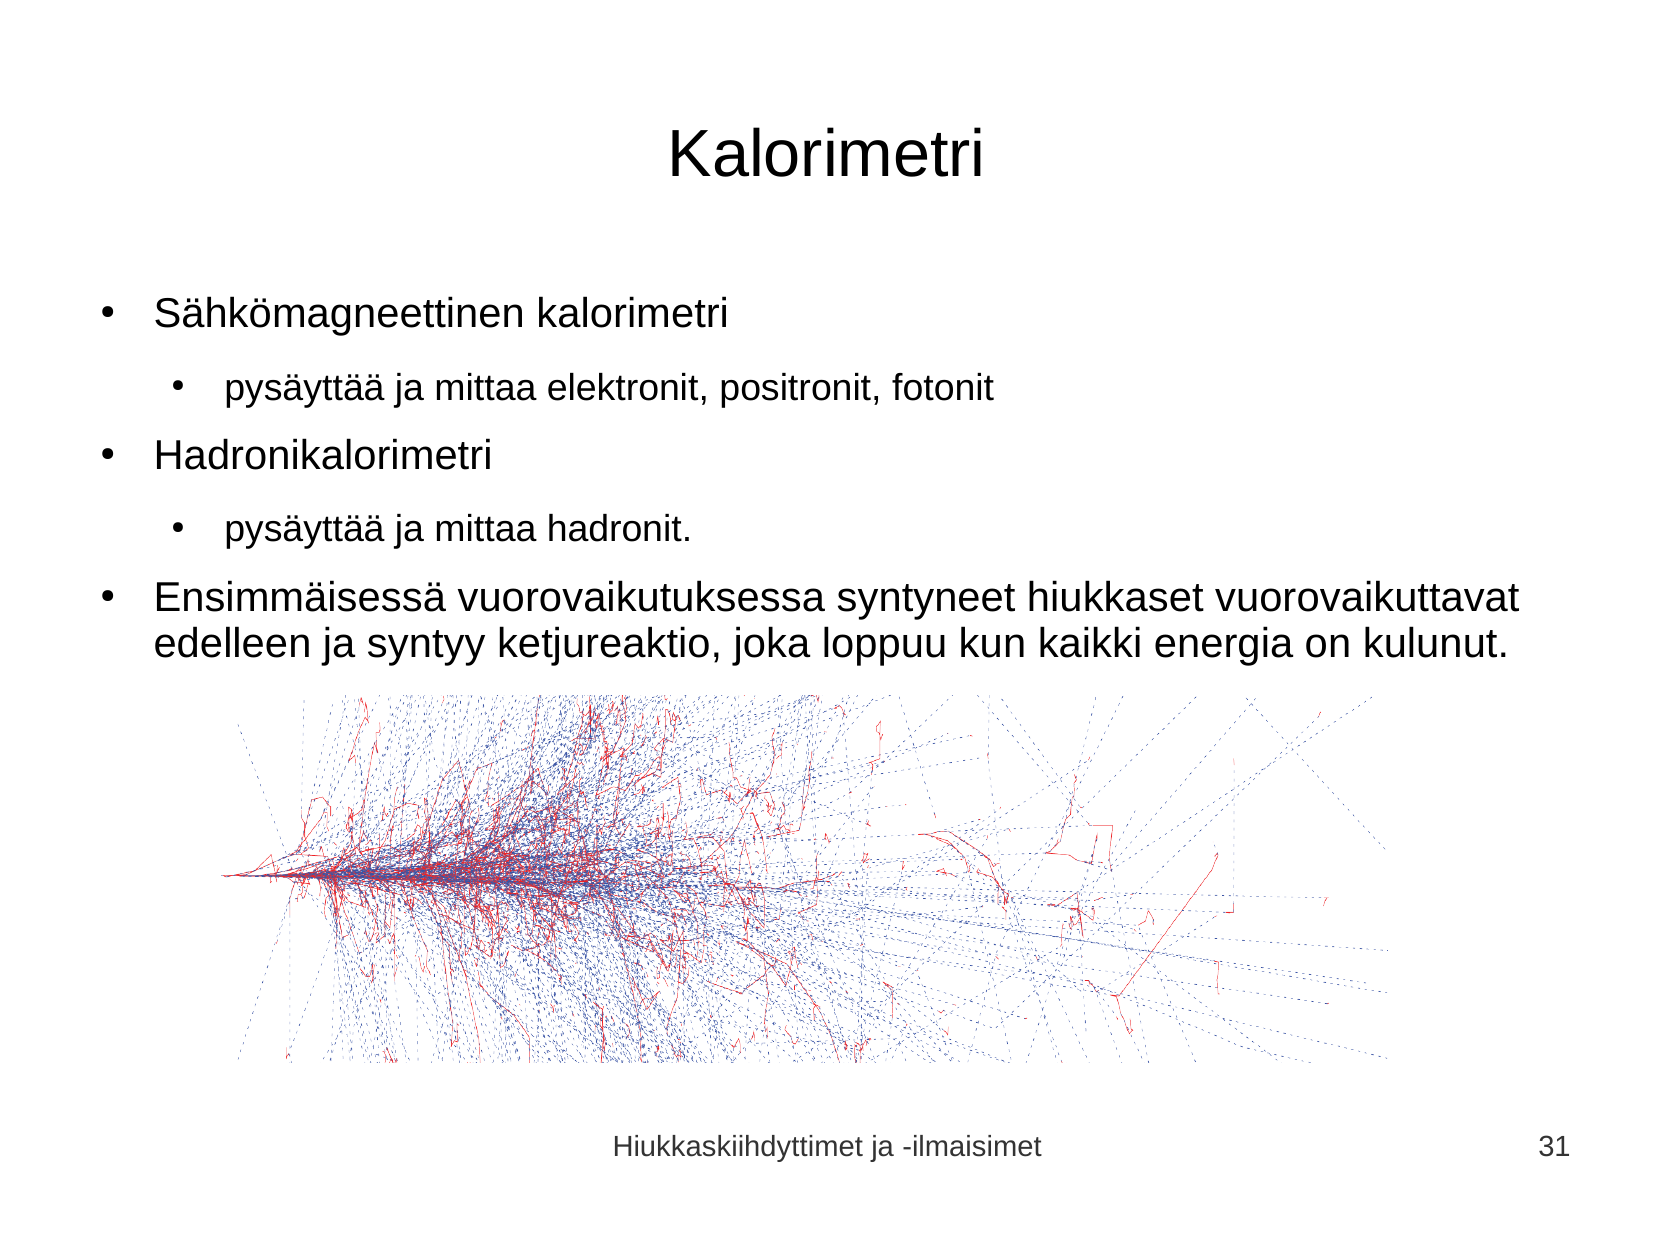

# Kalorimetri
Sähkömagneettinen kalorimetri
pysäyttää ja mittaa elektronit, positronit, fotonit
Hadronikalorimetri
pysäyttää ja mittaa hadronit.
Ensimmäisessä vuorovaikutuksessa syntyneet hiukkaset vuorovaikuttavat edelleen ja syntyy ketjureaktio, joka loppuu kun kaikki energia on kulunut.
Hiukkaskiihdyttimet ja -ilmaisimet
31